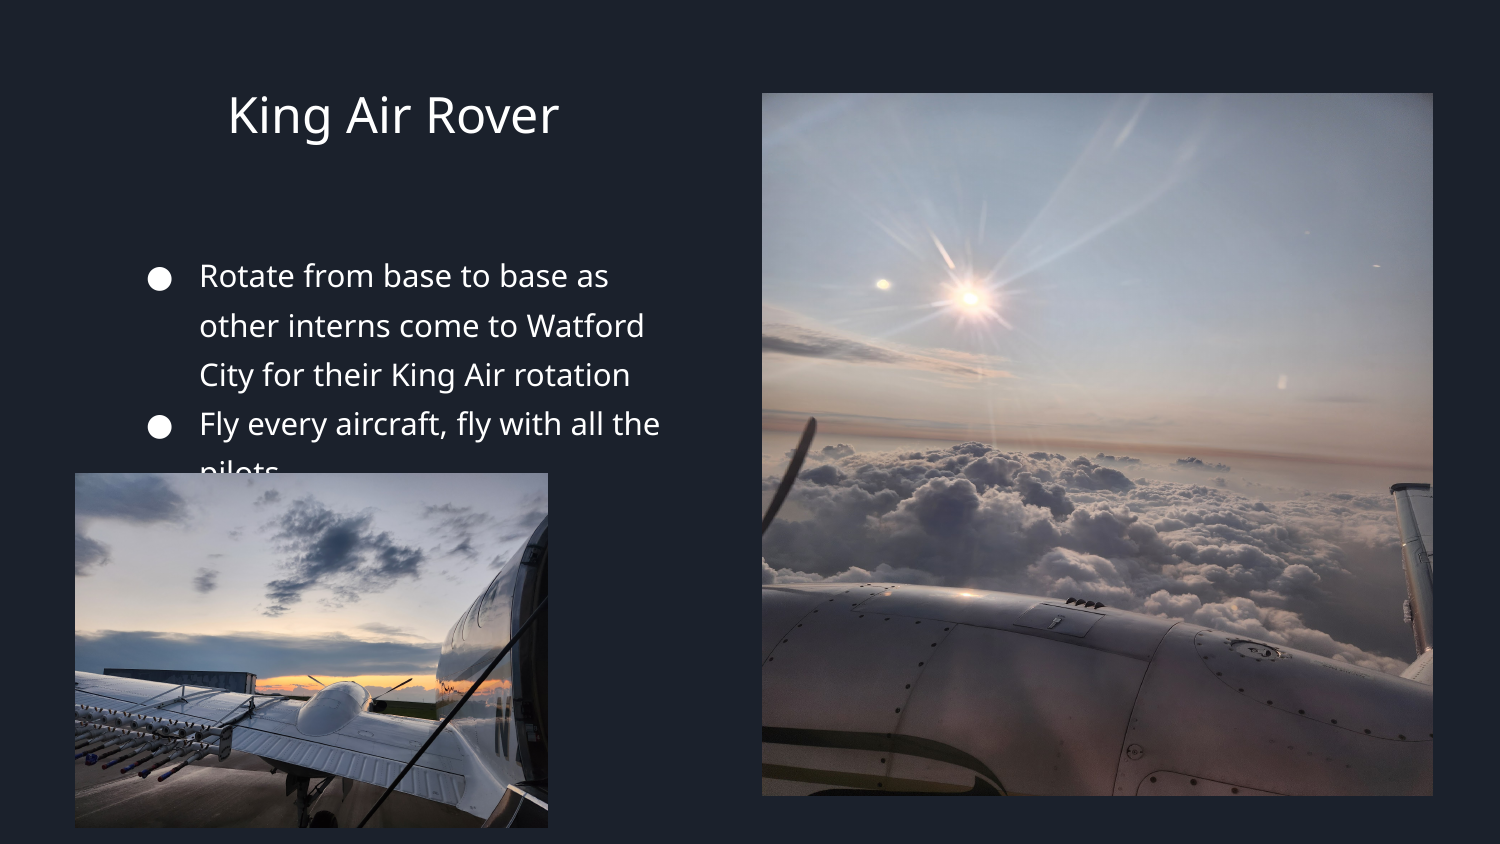

# King Air Rover
Rotate from base to base as other interns come to Watford City for their King Air rotation
Fly every aircraft, fly with all the pilots